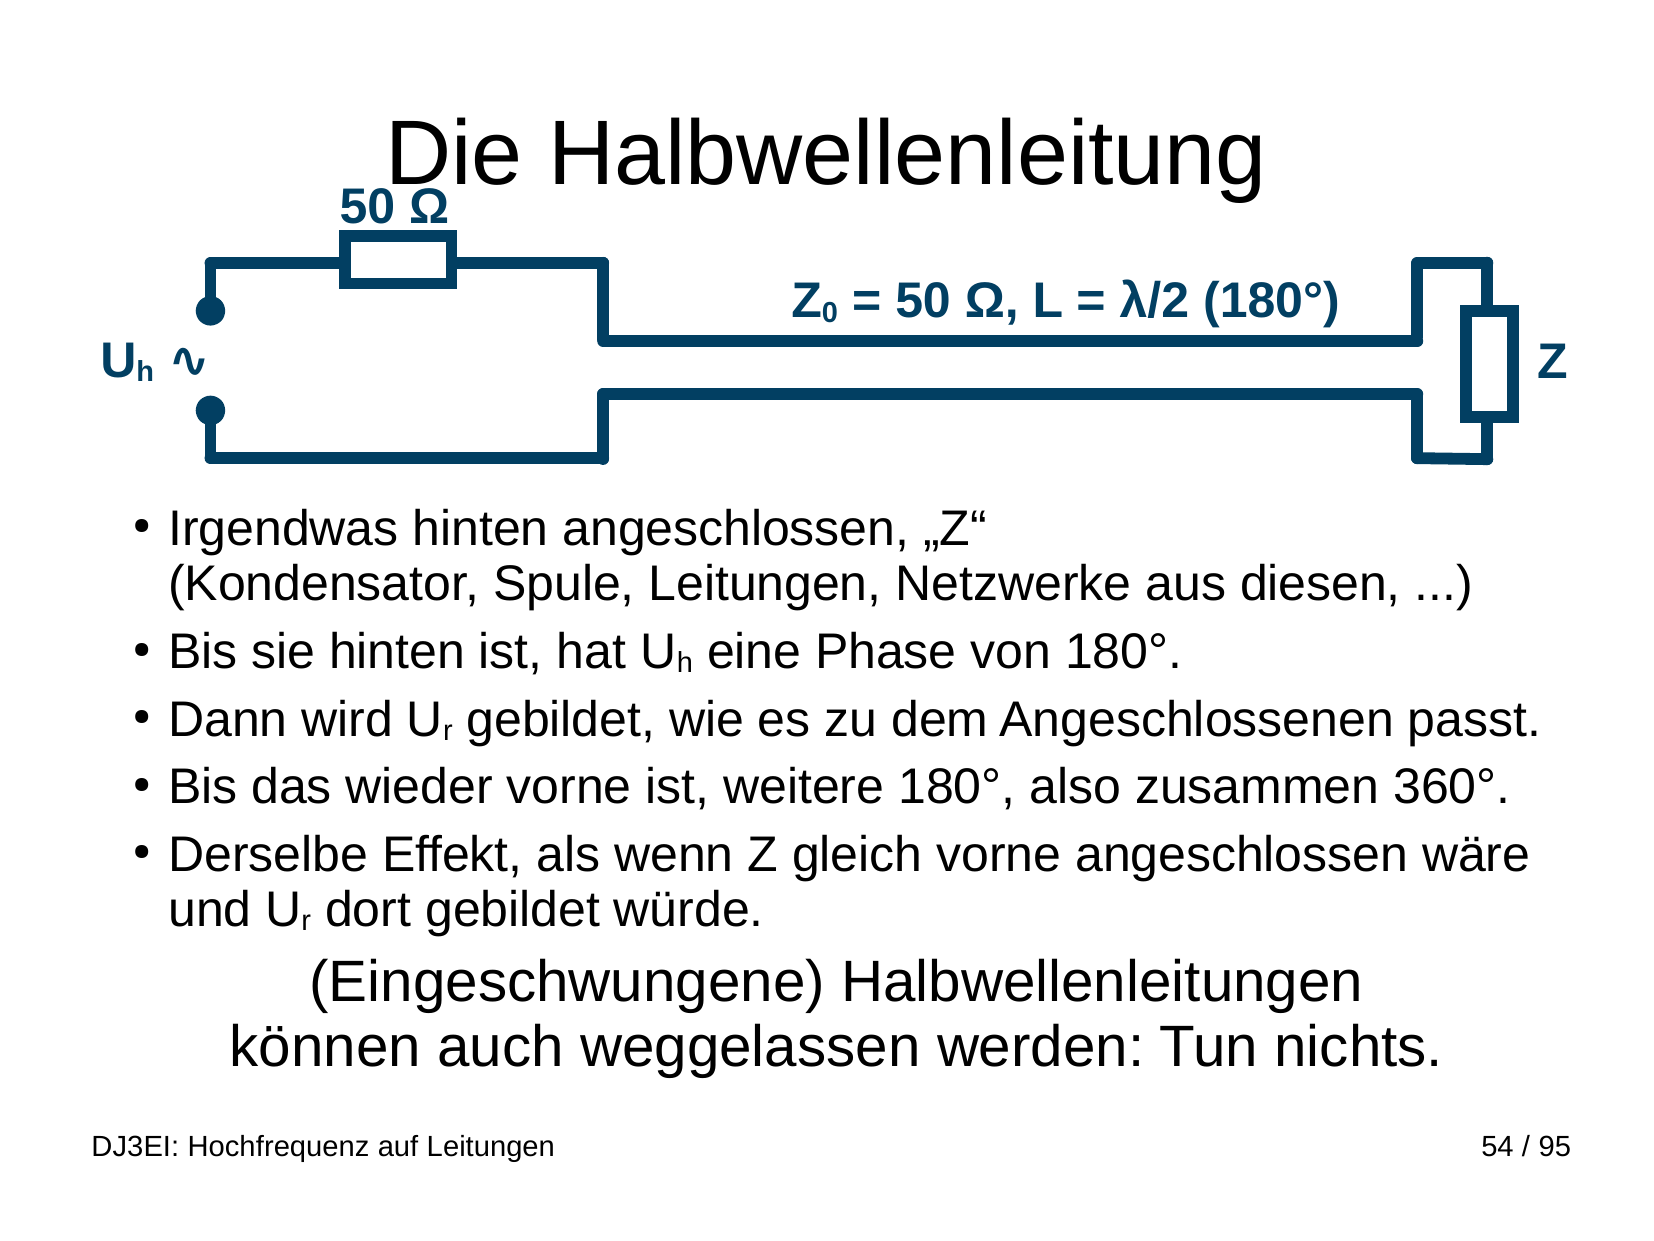

# Die Halbwellenleitung
50 Ω
Z0 = 50 Ω, L = λ/2 (180°)
 Z
Uh ∿
Irgendwas hinten angeschlossen, „Z“
(Kondensator, Spule, Leitungen, Netzwerke aus diesen, ...)
Bis sie hinten ist, hat Uh eine Phase von 180°.
Dann wird Ur gebildet, wie es zu dem Angeschlossenen passt.
Bis das wieder vorne ist, weitere 180°, also zusammen 360°.
Derselbe Effekt, als wenn Z gleich vorne angeschlossen wäre
und Ur dort gebildet würde.
(Eingeschwungene) Halbwellenleitungen
können auch weggelassen werden: Tun nichts.